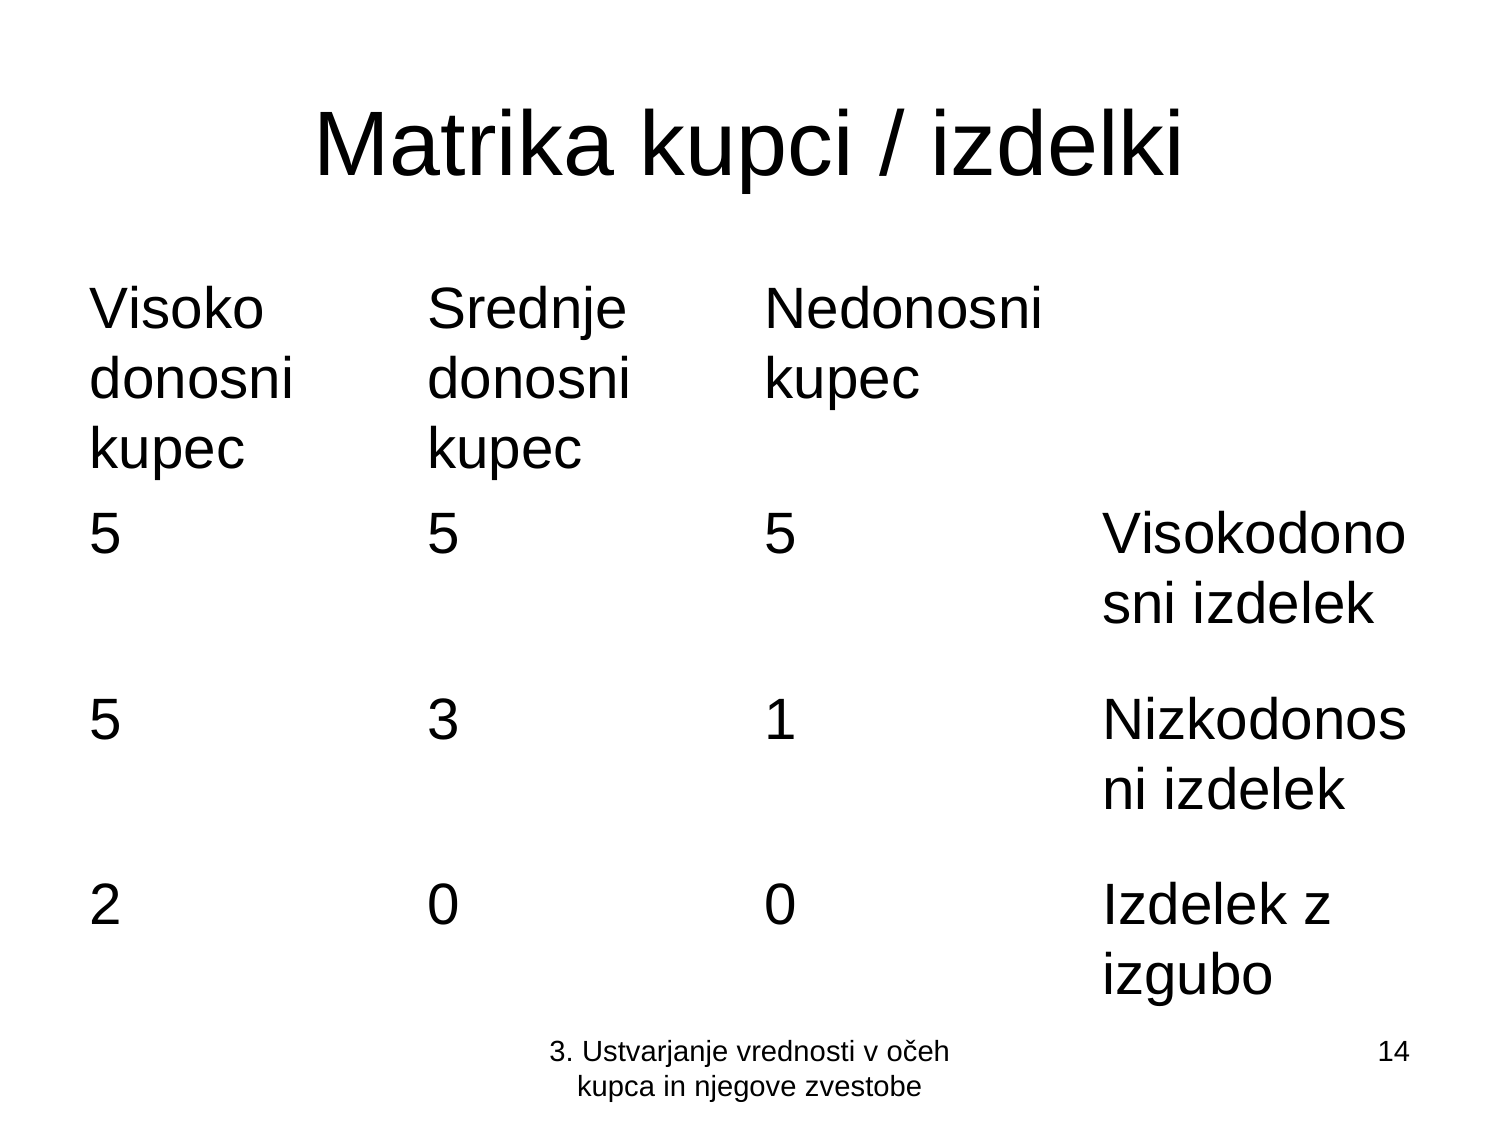

# Matrika kupci / izdelki
| Visoko donosni kupec | Srednje donosni kupec | Nedonosni kupec | |
| --- | --- | --- | --- |
| 5 | 5 | 5 | Visokodonosni izdelek |
| 5 | 3 | 1 | Nizkodonosni izdelek |
| 2 | 0 | 0 | Izdelek z izgubo |
3. Ustvarjanje vrednosti v očeh kupca in njegove zvestobe